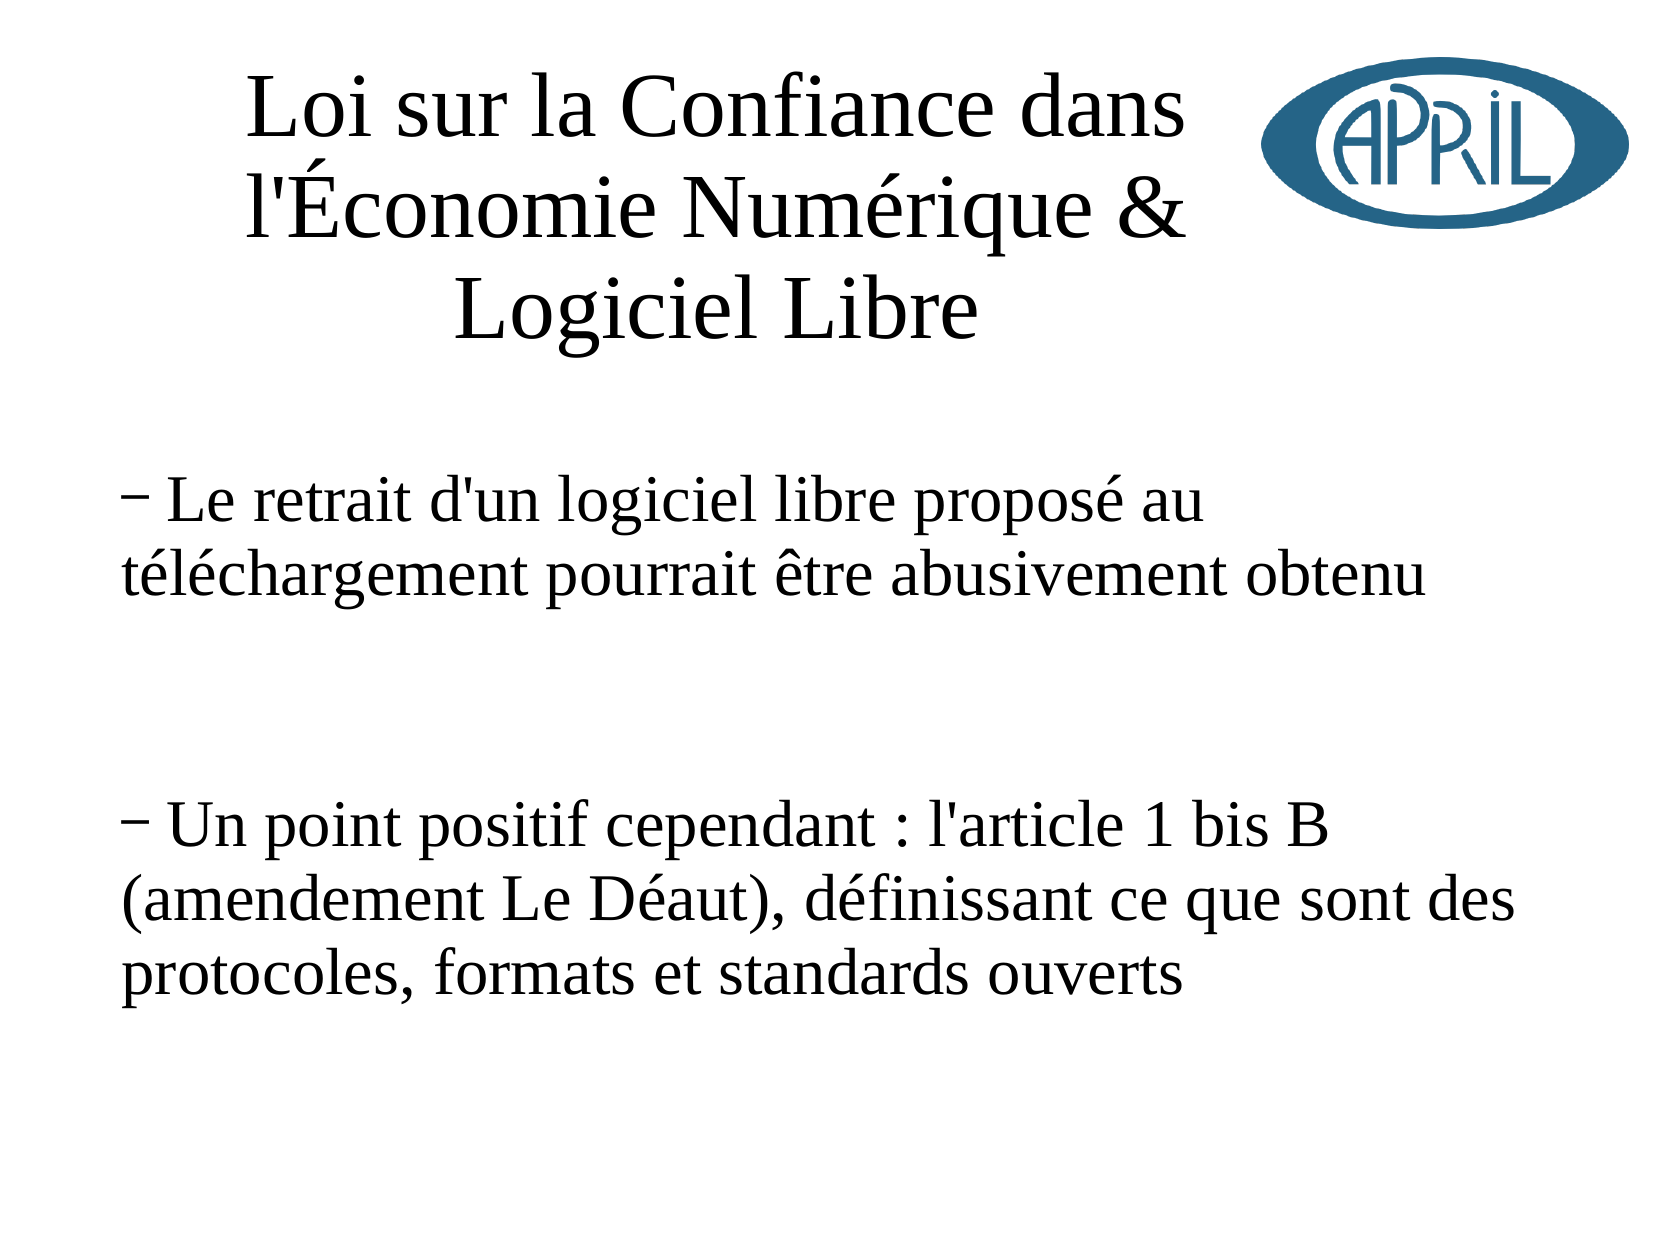

# Loi sur la Confiance dans l'Économie Numérique & Logiciel Libre
 Le retrait d'un logiciel libre proposé au téléchargement pourrait être abusivement obtenu
 Un point positif cependant : l'article 1 bis B (amendement Le Déaut), définissant ce que sont des protocoles, formats et standards ouverts